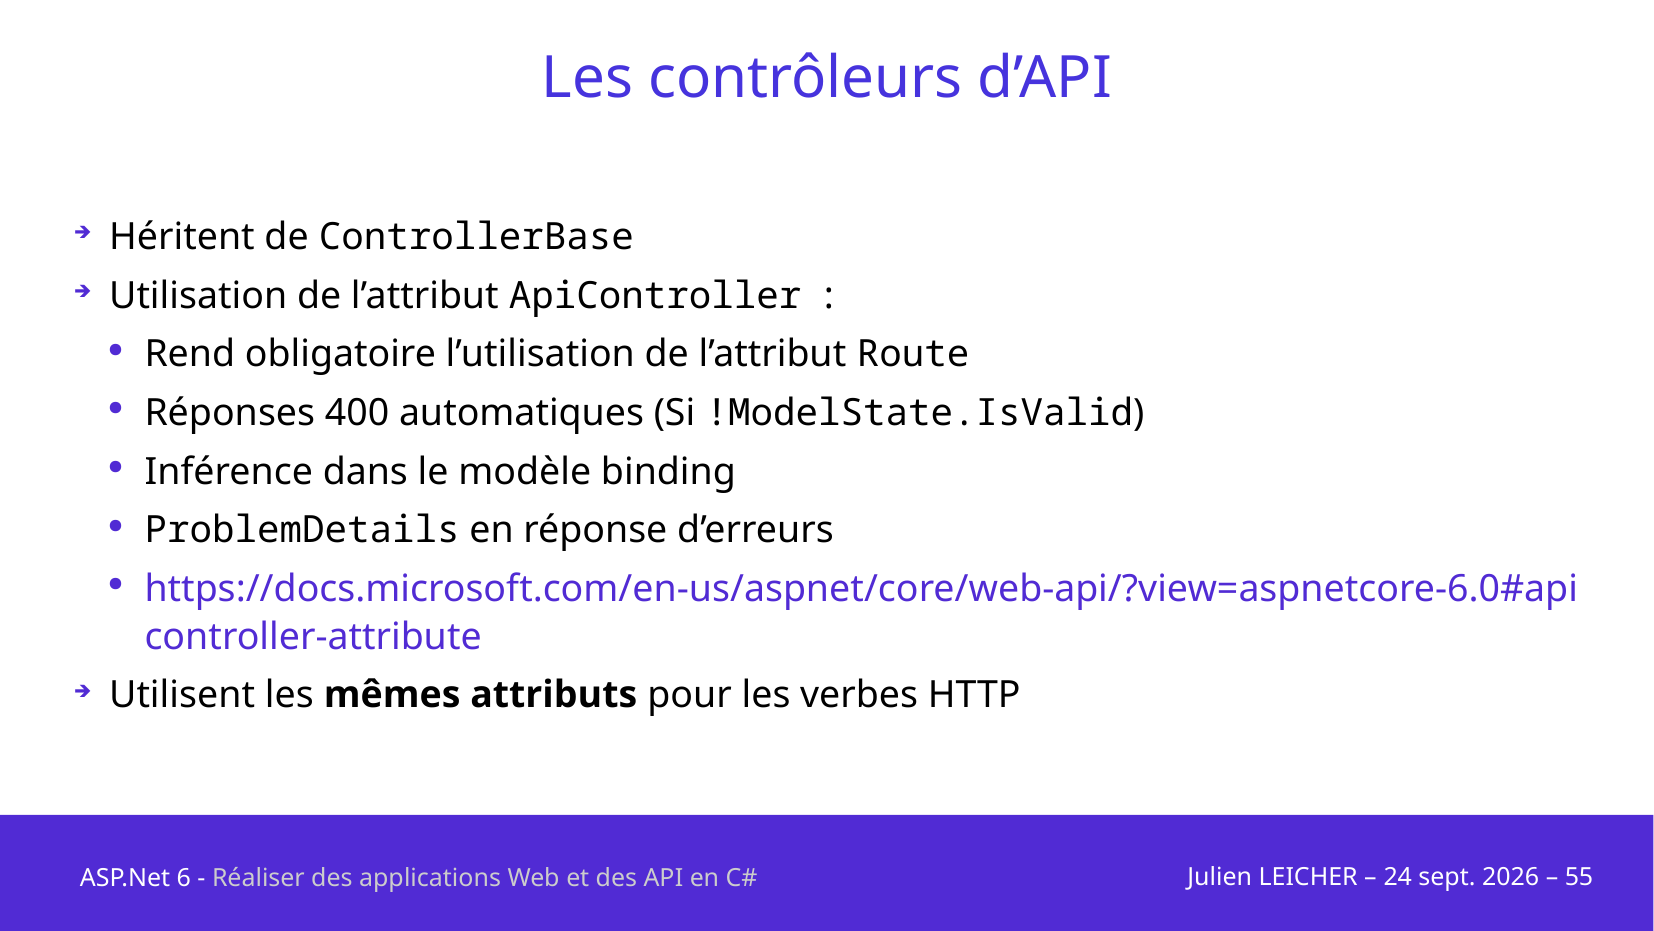

Les contrôleurs d’API
Héritent de ControllerBase
Utilisation de l’attribut ApiController :
Rend obligatoire l’utilisation de l’attribut Route
Réponses 400 automatiques (Si !ModelState.IsValid)
Inférence dans le modèle binding
ProblemDetails en réponse d’erreurs
https://docs.microsoft.com/en-us/aspnet/core/web-api/?view=aspnetcore-6.0#apicontroller-attribute
Utilisent les mêmes attributs pour les verbes HTTP
Julien LEICHER – –
ASP.Net 6 - Réaliser des applications Web et des API en C#